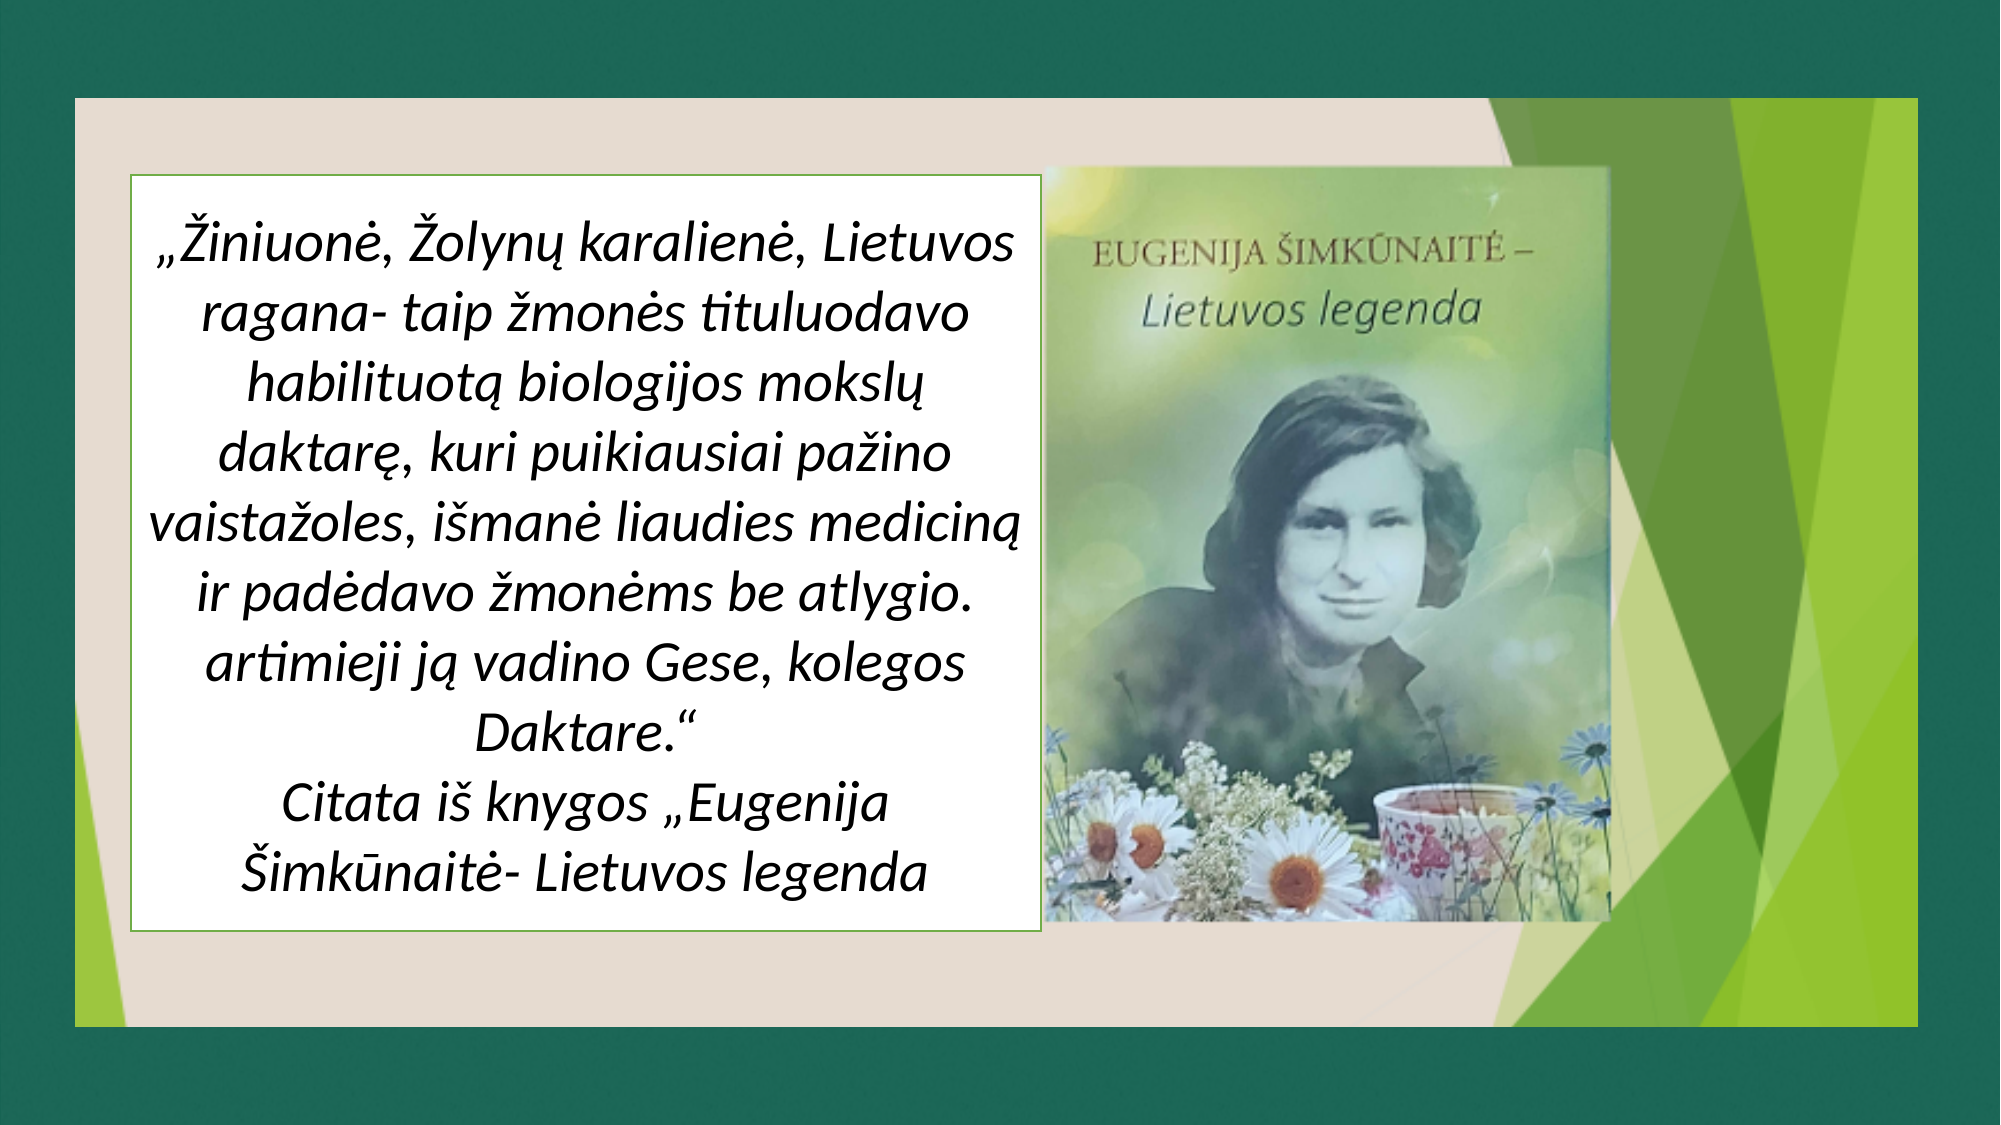

„Žiniuonė, Žolynų karalienė, Lietuvos ragana- taip žmonės tituluodavo habilituotą biologijos mokslų daktarę, kuri puikiausiai pažino vaistažoles, išmanė liaudies mediciną ir padėdavo žmonėms be atlygio. artimieji ją vadino Gese, kolegos Daktare.“
Citata iš knygos „Eugenija Šimkūnaitė- Lietuvos legenda